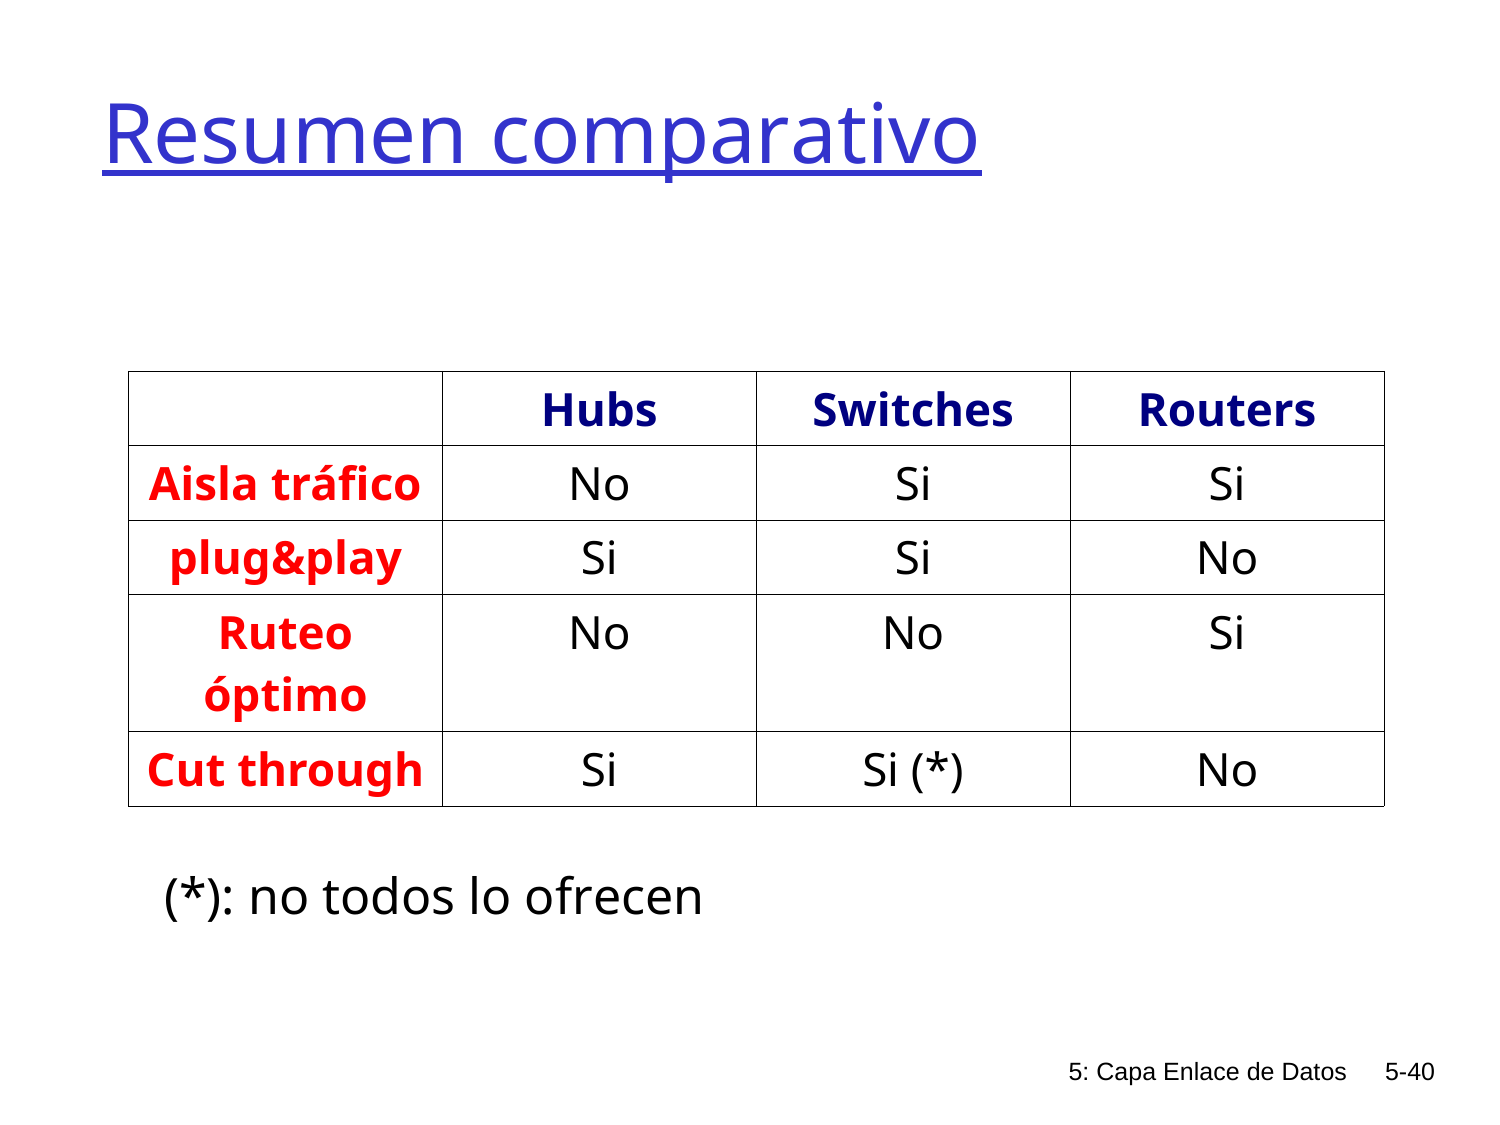

# Resumen comparativo
| | Hubs | Switches | Routers |
| --- | --- | --- | --- |
| Aisla tráfico | No | Si | Si |
| plug&play | Si | Si | No |
| Ruteo óptimo | No | No | Si |
| Cut through | Si | Si (\*) | No |
(*): no todos lo ofrecen
40